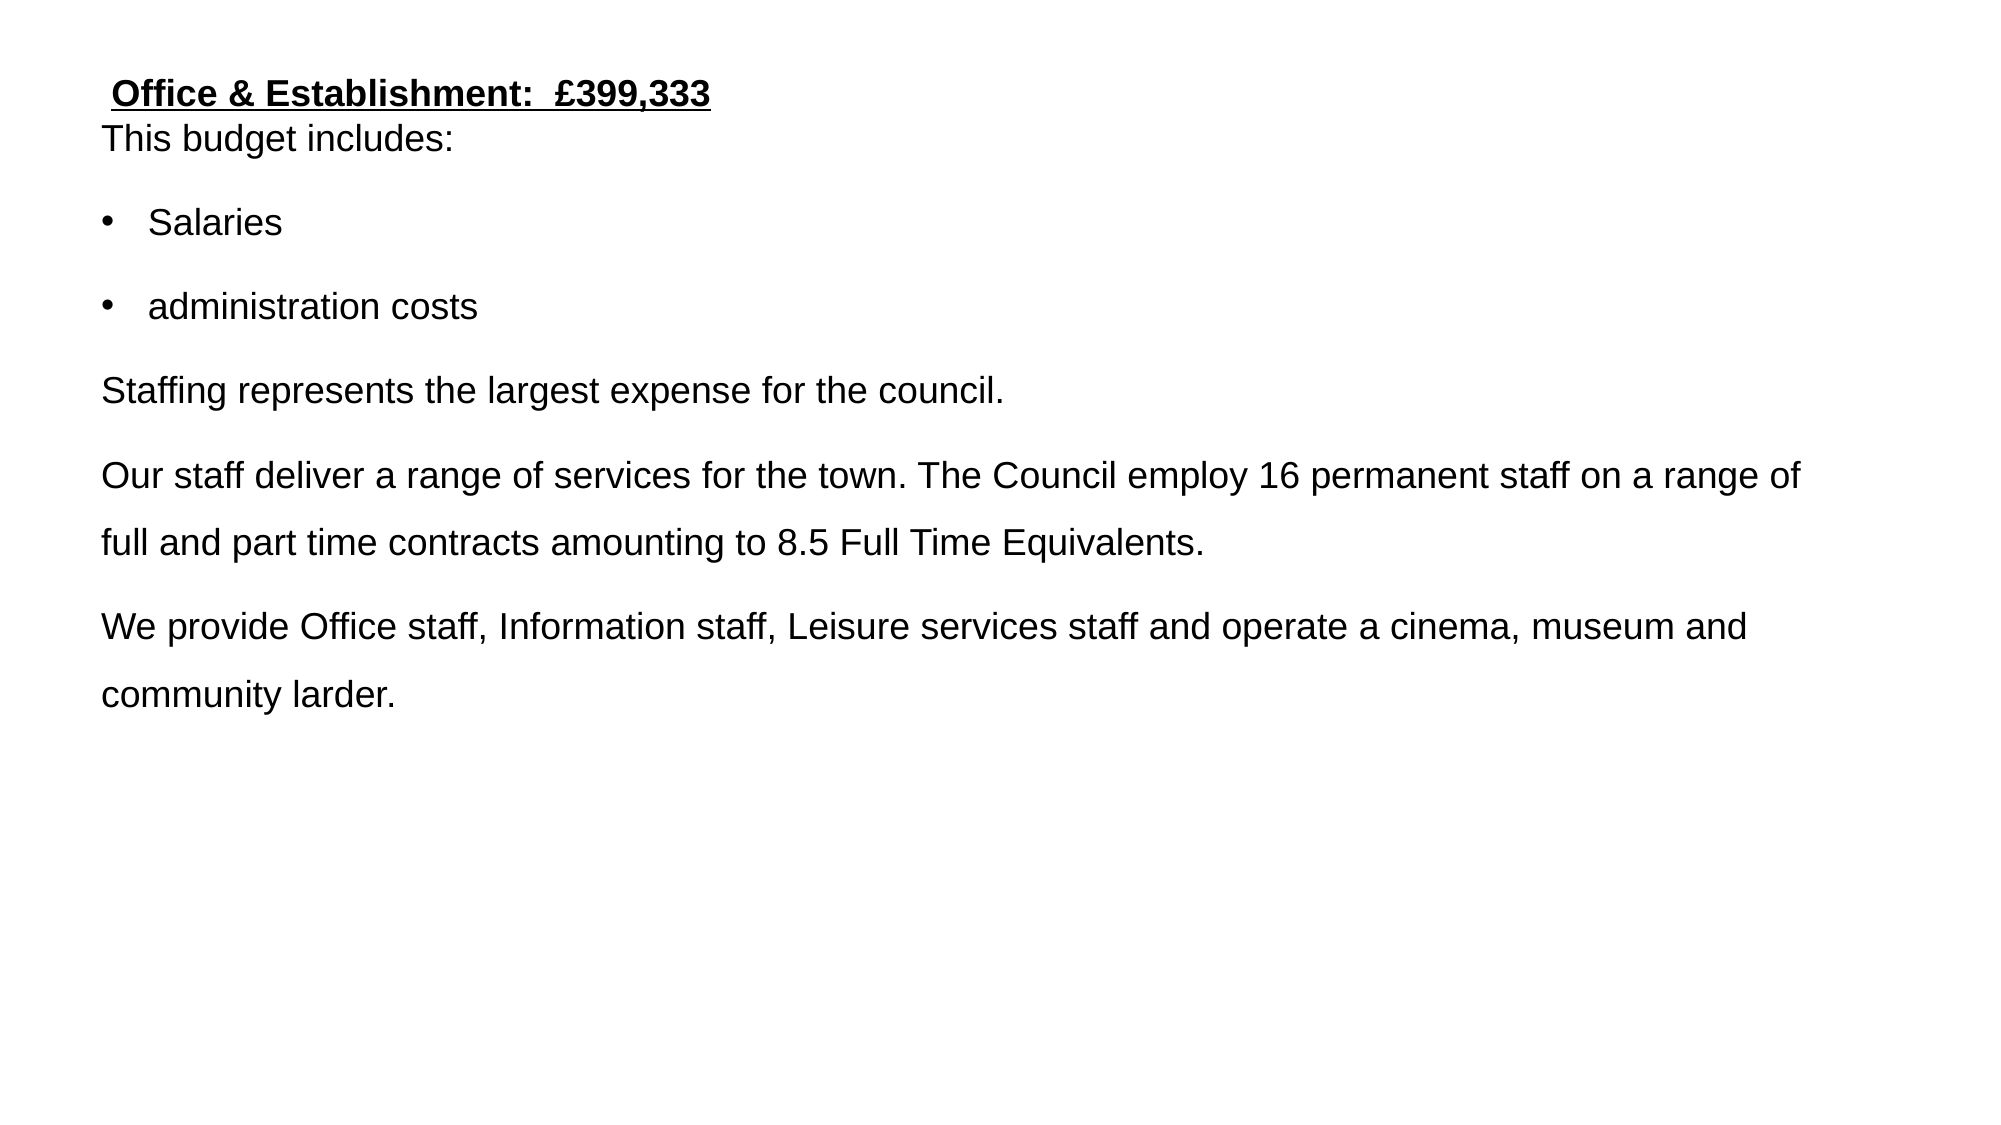

Office & Establishment: £399,333
This budget includes:
Salaries
administration costs
Staffing represents the largest expense for the council.
Our staff deliver a range of services for the town. The Council employ 16 permanent staff on a range of full and part time contracts amounting to 8.5 Full Time Equivalents.
We provide Office staff, Information staff, Leisure services staff and operate a cinema, museum and community larder.